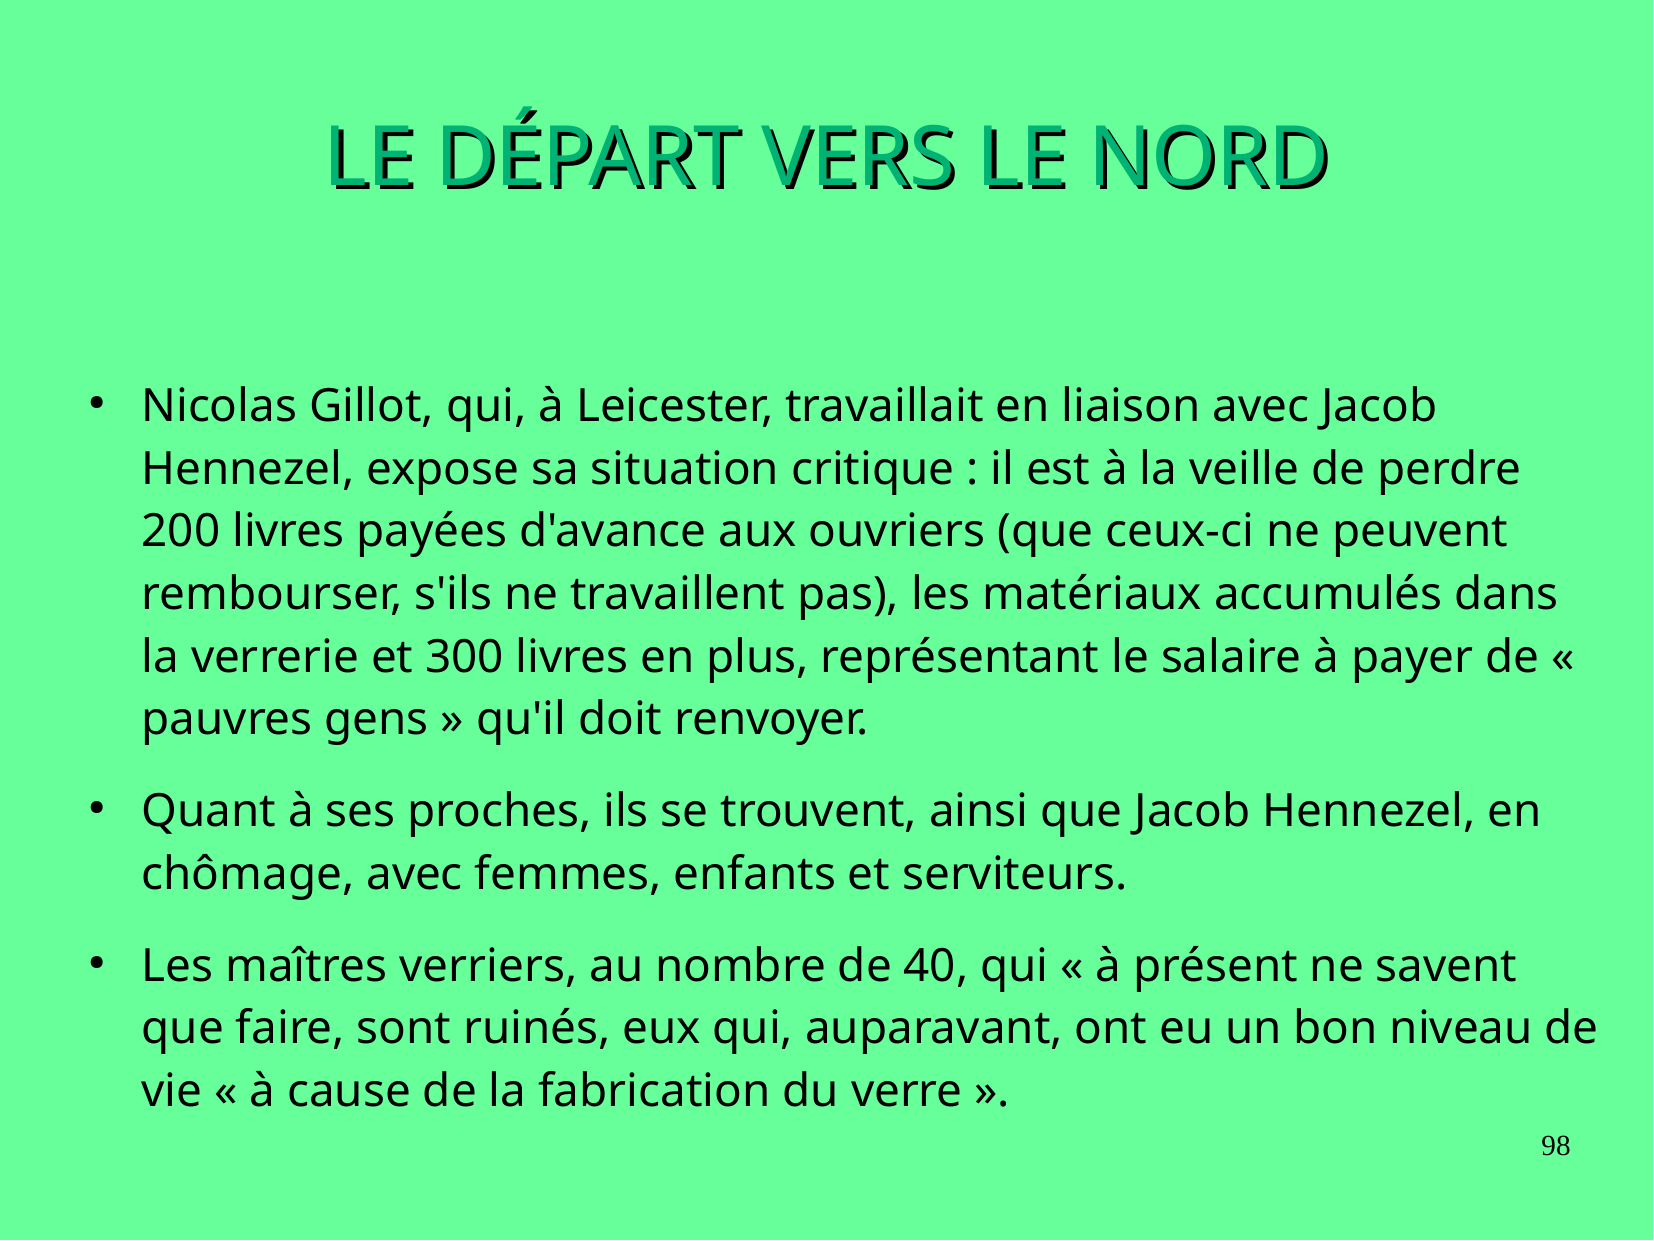

# LE DÉPART VERS LE NORD
Nicolas Gillot, qui, à Leicester, travaillait en liaison avec Jacob Hennezel, expose sa situation critique : il est à la veille de perdre 200 livres payées d'avance aux ouvriers (que ceux-ci ne peuvent rembourser, s'ils ne travaillent pas), les matériaux accumulés dans la verrerie et 300 livres en plus, représentant le salaire à payer de « pauvres gens » qu'il doit renvoyer.
Quant à ses proches, ils se trouvent, ainsi que Jacob Hennezel, en chômage, avec femmes, enfants et serviteurs.
Les maîtres verriers, au nombre de 40, qui « à présent ne savent que faire, sont ruinés, eux qui, auparavant, ont eu un bon niveau de vie « à cause de la fabrication du verre ».
98